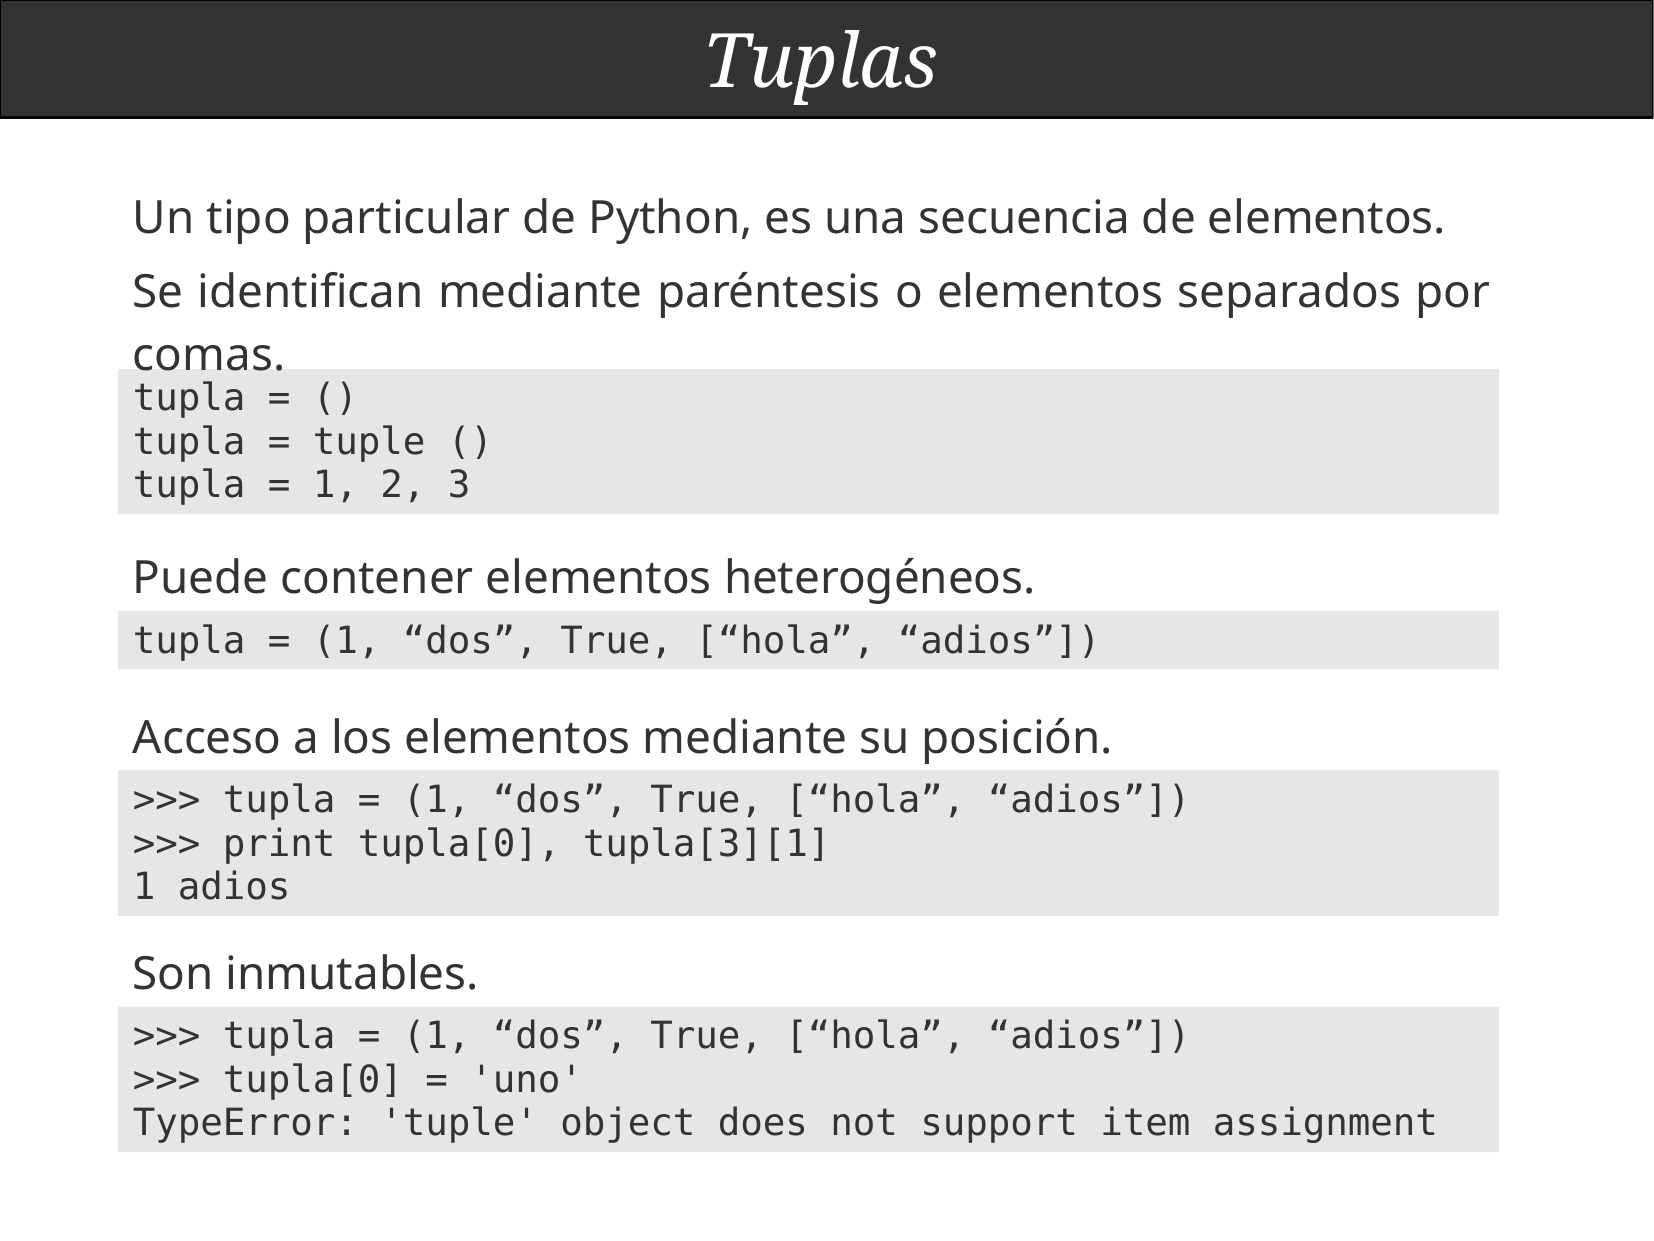

Tuplas
Un tipo particular de Python, es una secuencia de elementos.
Se identifican mediante paréntesis o elementos separados por comas.
tupla = ()
tupla = tuple ()
tupla = 1, 2, 3
Puede contener elementos heterogéneos.
tupla = (1, “dos”, True, [“hola”, “adios”])
Acceso a los elementos mediante su posición.
>>> tupla = (1, “dos”, True, [“hola”, “adios”])
>>> print tupla[0], tupla[3][1]
1 adios
Son inmutables.
>>> tupla = (1, “dos”, True, [“hola”, “adios”])
>>> tupla[0] = 'uno'
TypeError: 'tuple' object does not support item assignment